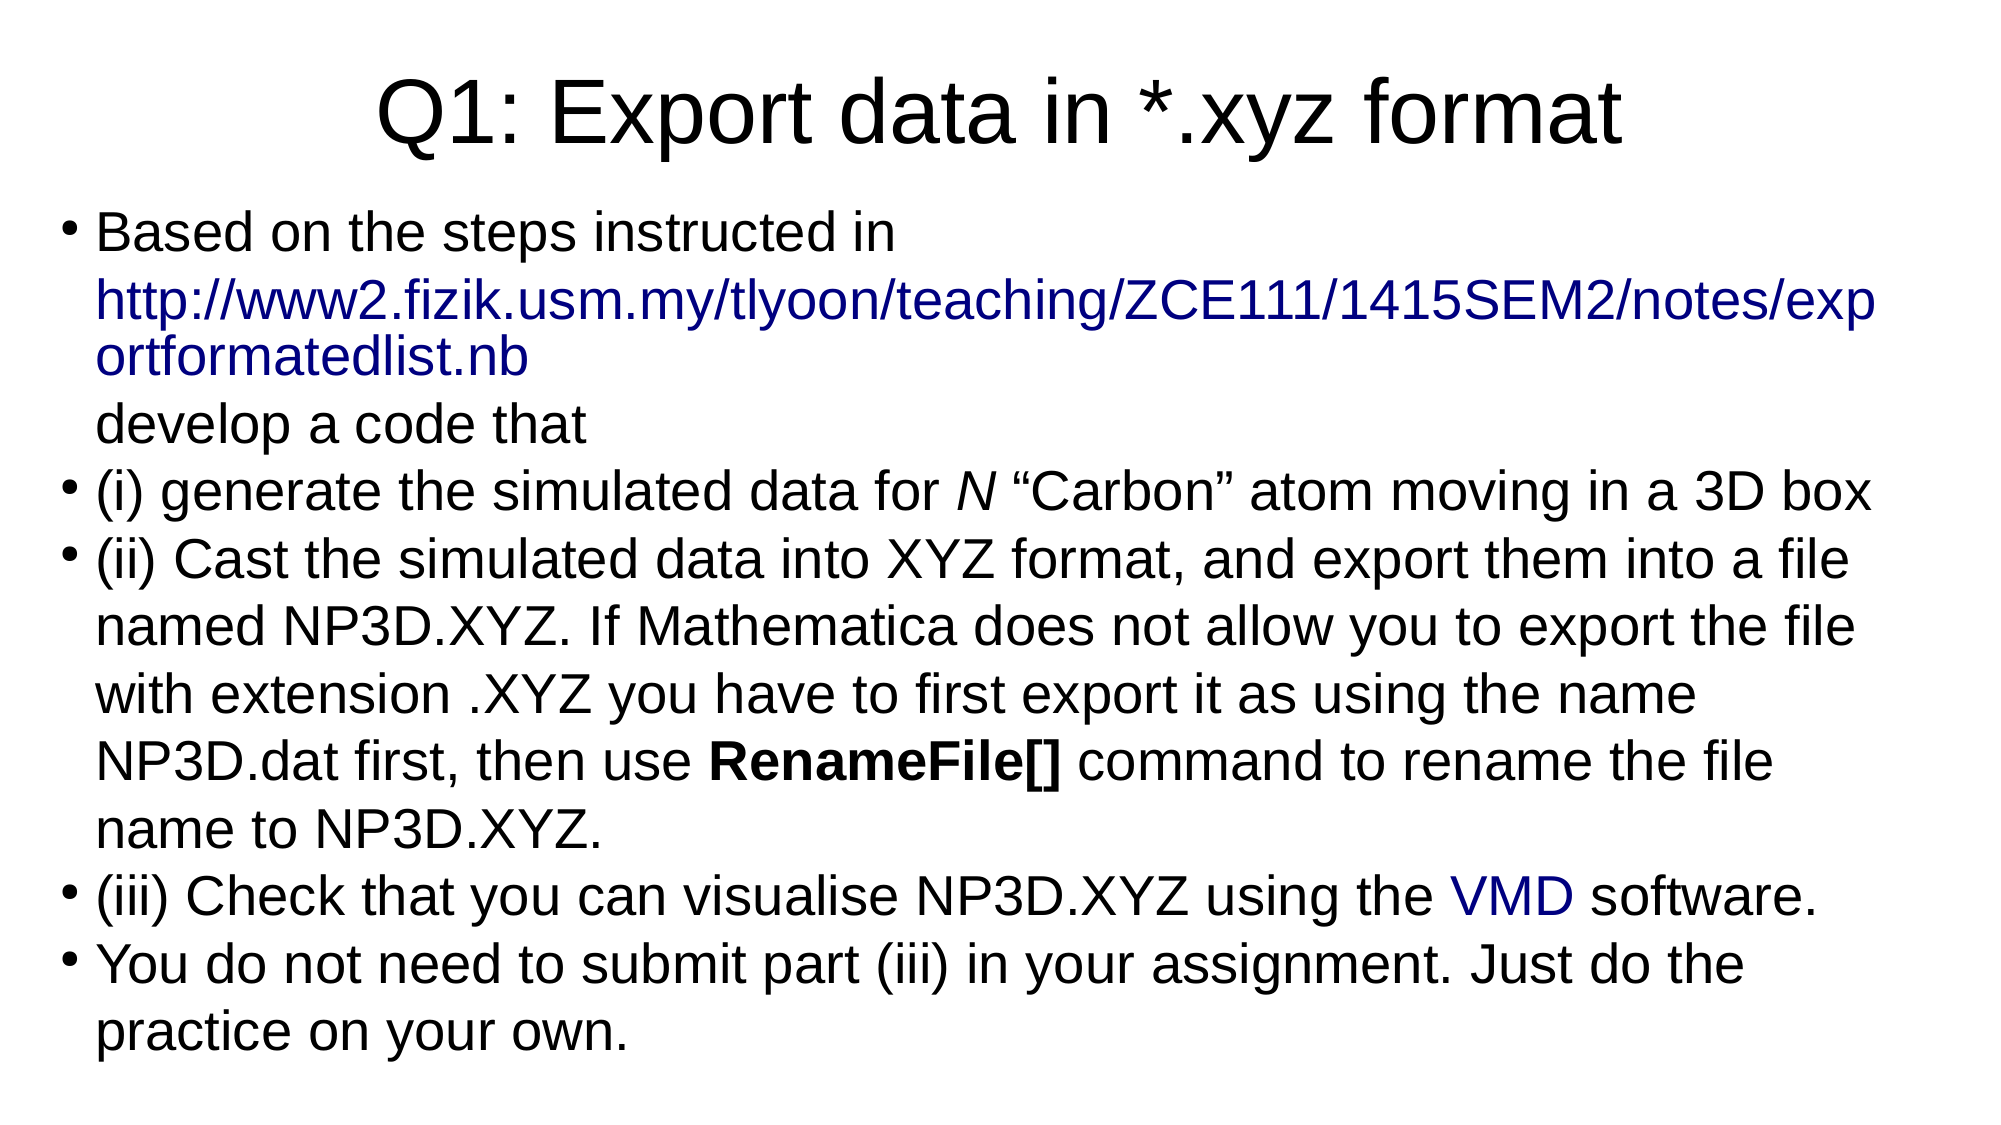

Q1: Export data in *.xyz format
Based on the steps instructed in
http://www2.fizik.usm.my/tlyoon/teaching/ZCE111/1415SEM2/notes/exportformatedlist.nbdevelop a code that
(i) generate the simulated data for N “Carbon” atom moving in a 3D box
(ii) Cast the simulated data into XYZ format, and export them into a file named NP3D.XYZ. If Mathematica does not allow you to export the file with extension .XYZ you have to first export it as using the name NP3D.dat first, then use RenameFile[] command to rename the file name to NP3D.XYZ.
(iii) Check that you can visualise NP3D.XYZ using the VMD software.
You do not need to submit part (iii) in your assignment. Just do the practice on your own.